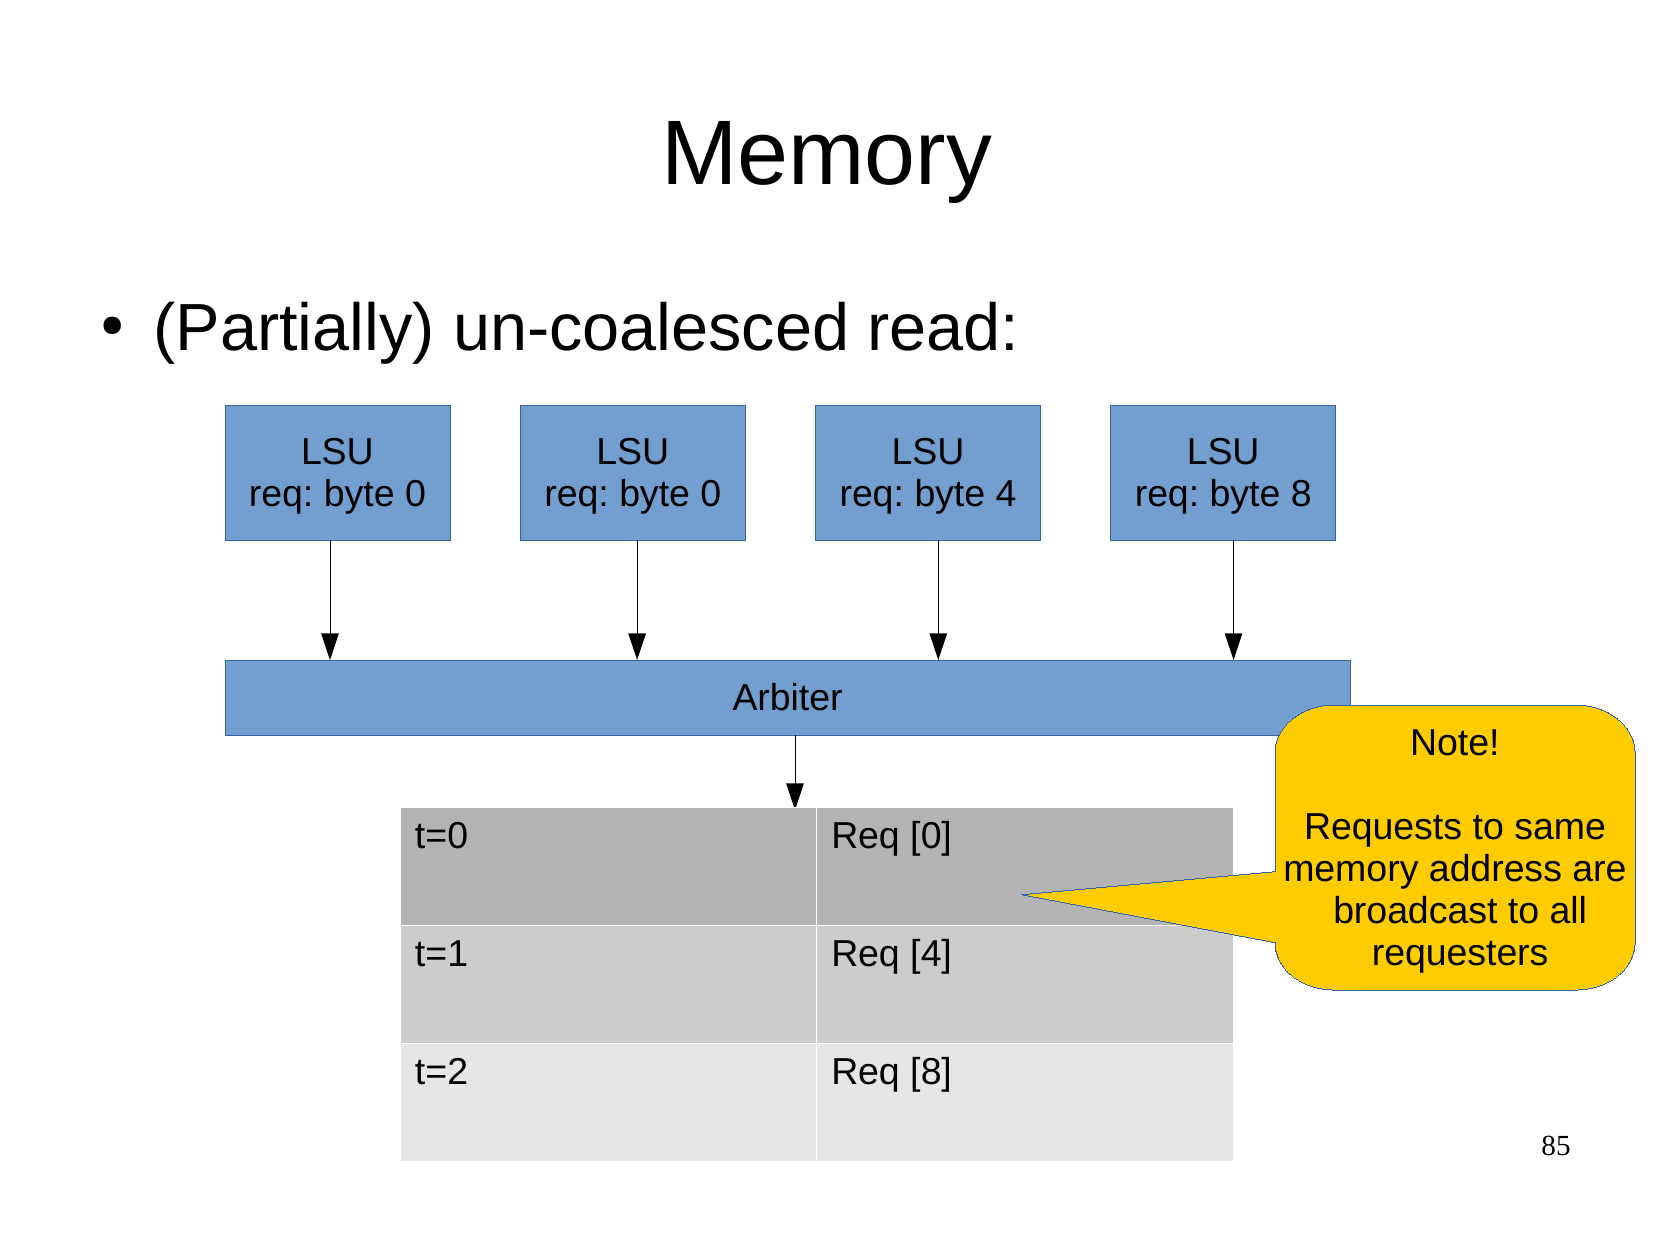

# Memory
(Partially) un-coalesced read:
LSU
req: byte 0
LSU
req: byte 0
LSU
req: byte 4
LSU
req: byte 8
Arbiter
Note!
Requests to same
memory address are
 broadcast to all
 requesters
| t=0 | Req [0] |
| --- | --- |
| t=1 | Req [4] |
| t=2 | Req [8] |
85